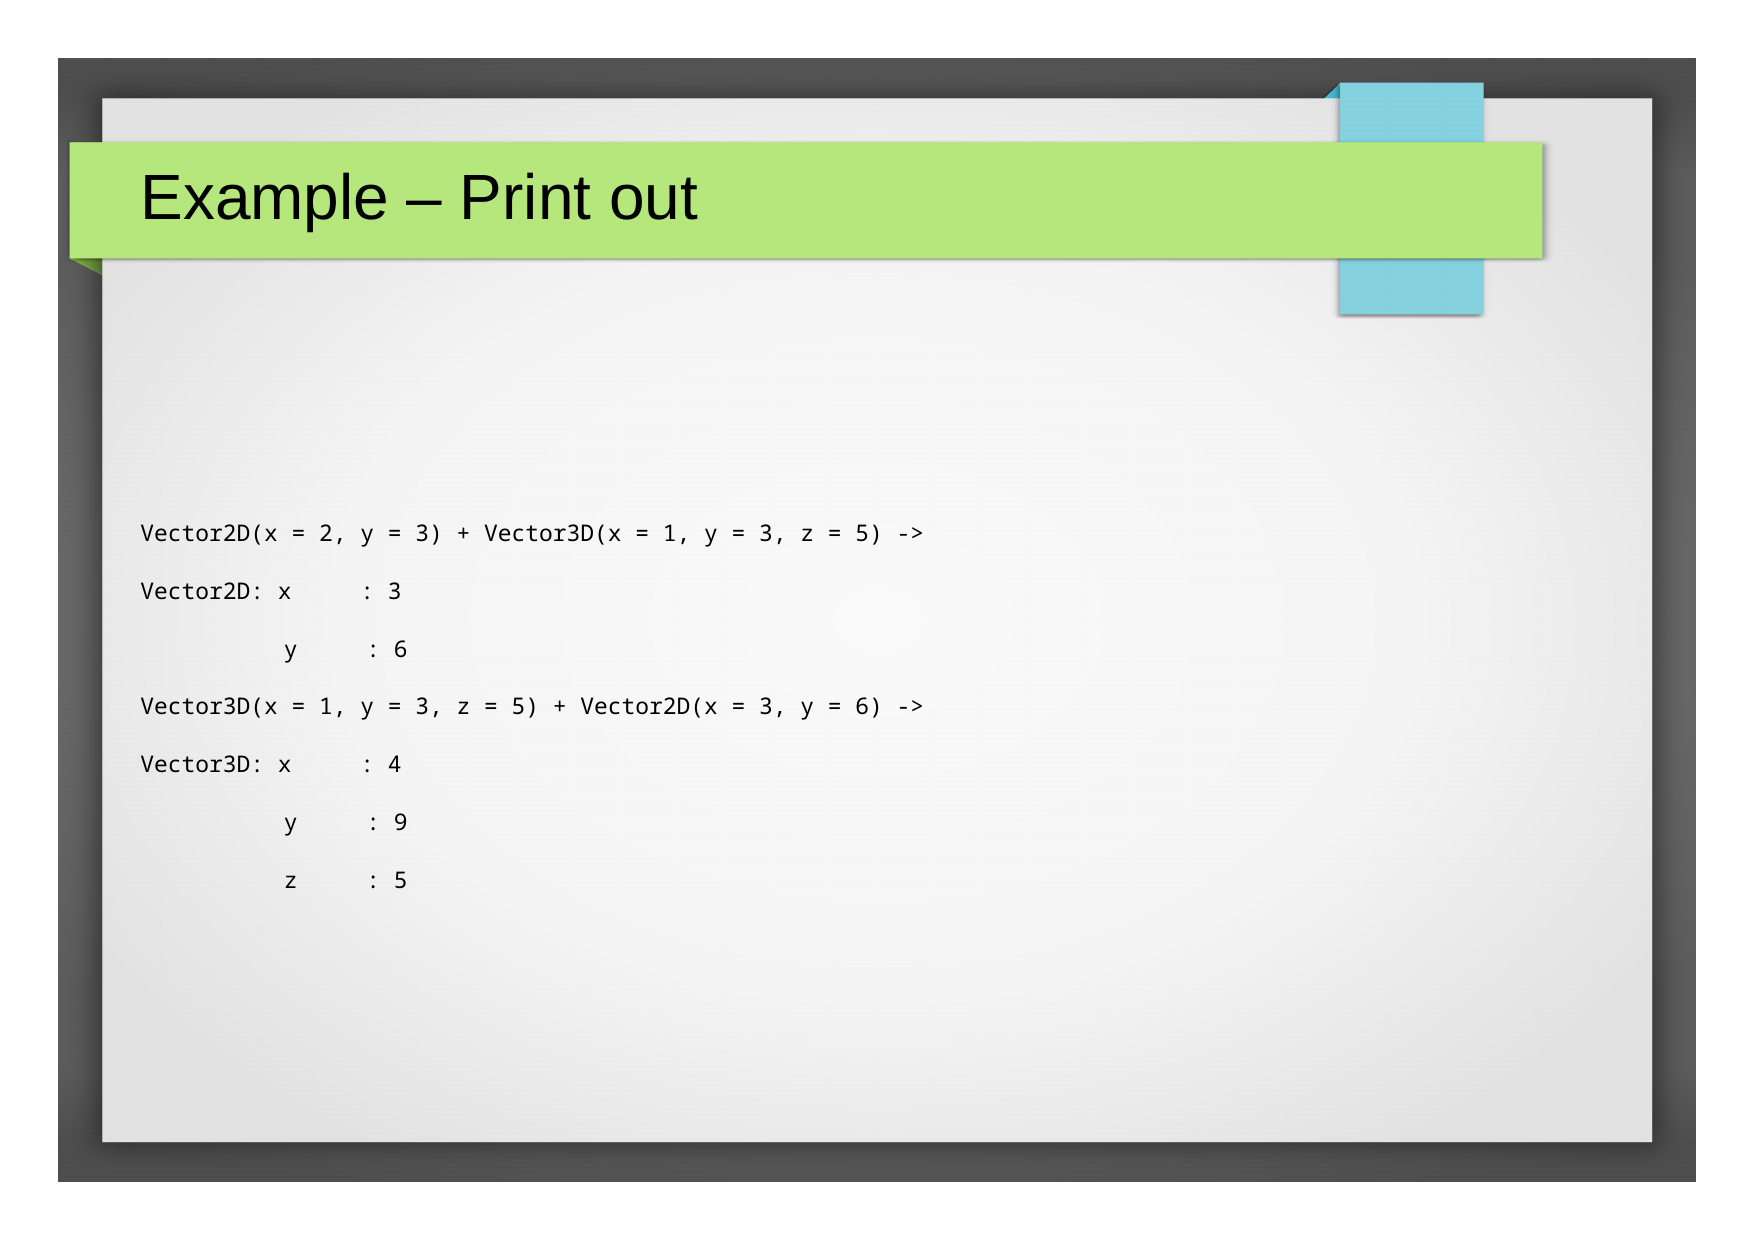

# Example – Print out
Vector2D(x = 2, y = 3) + Vector3D(x = 1, y = 3, z = 5) ->
Vector2D: x : 3
	 y : 6
Vector3D(x = 1, y = 3, z = 5) + Vector2D(x = 3, y = 6) ->
Vector3D: x : 4
	 y : 9
	 z : 5